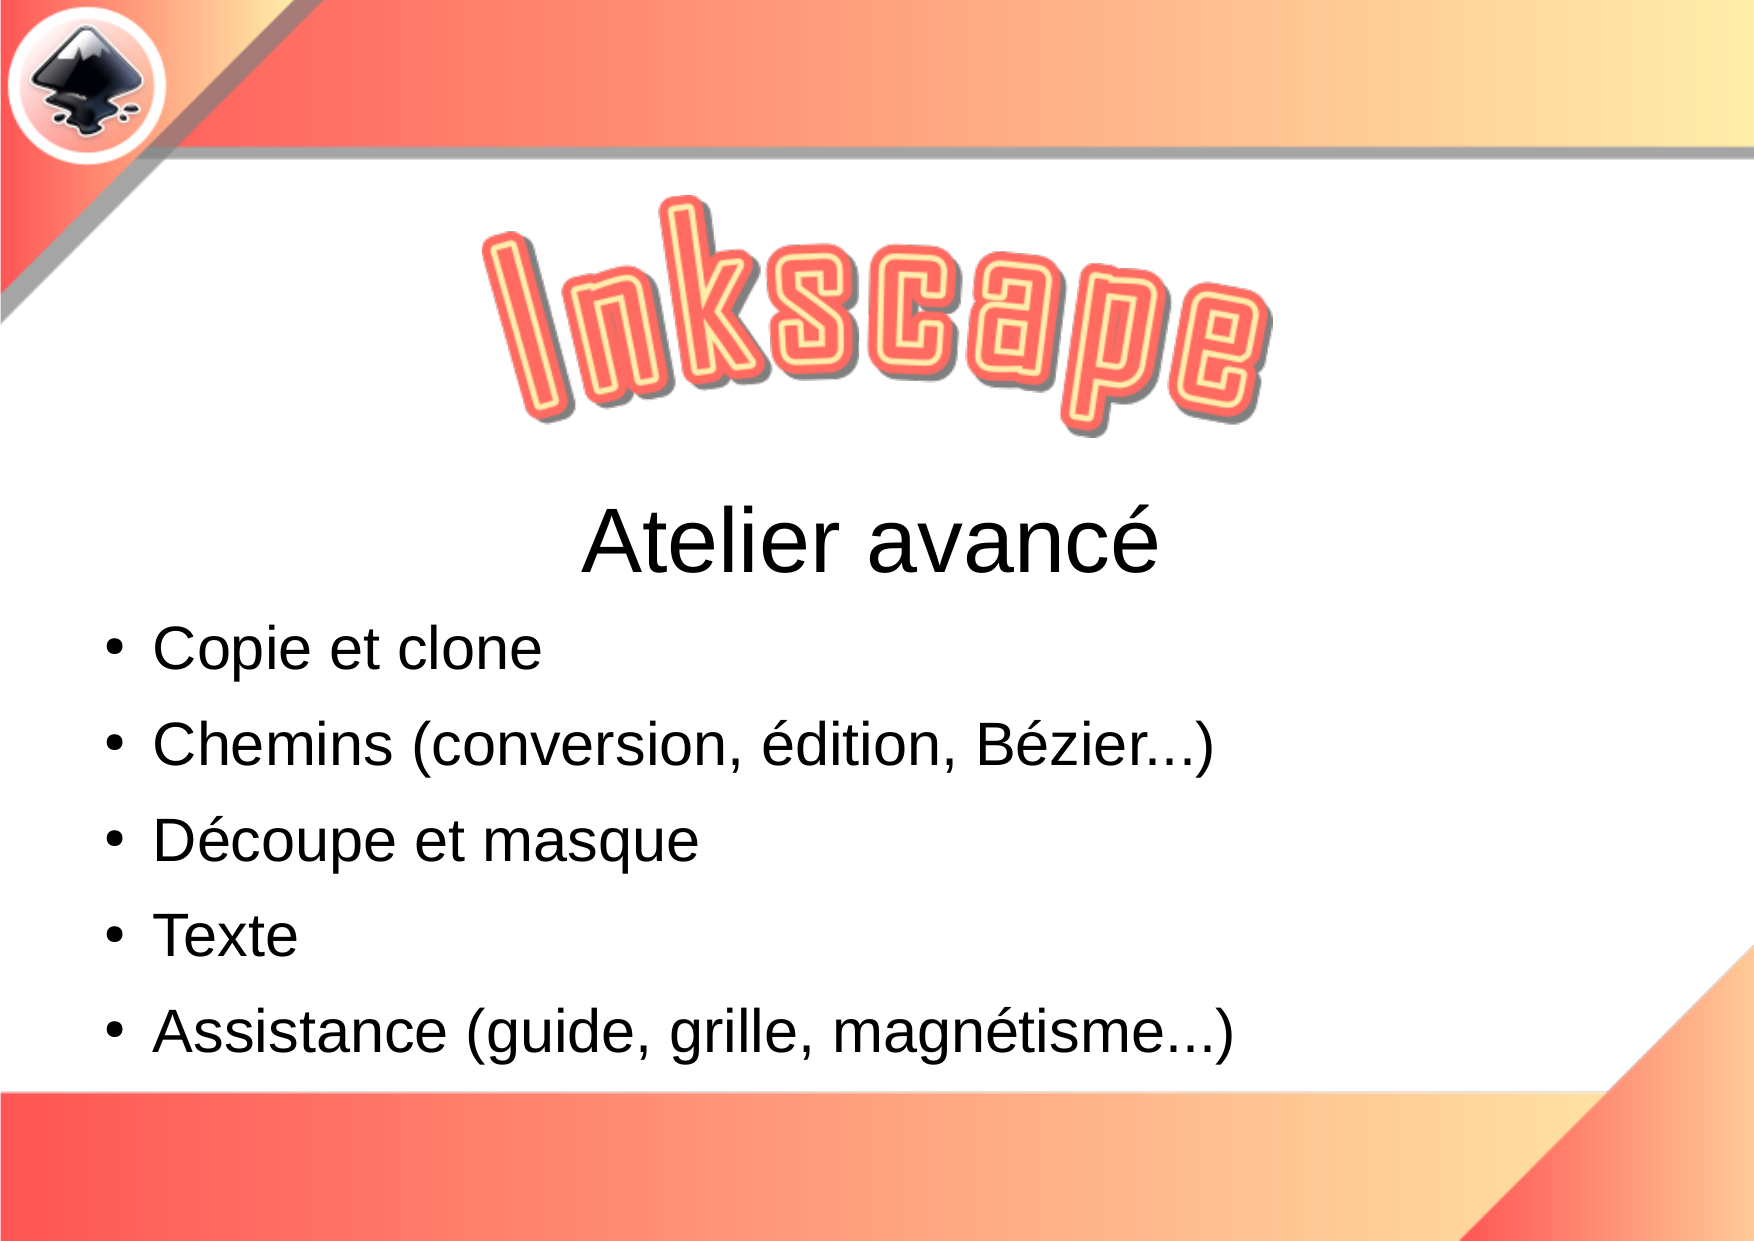

# Atelier avancé
Copie et clone
Chemins (conversion, édition, Bézier...)
Découpe et masque
Texte
Assistance (guide, grille, magnétisme...)